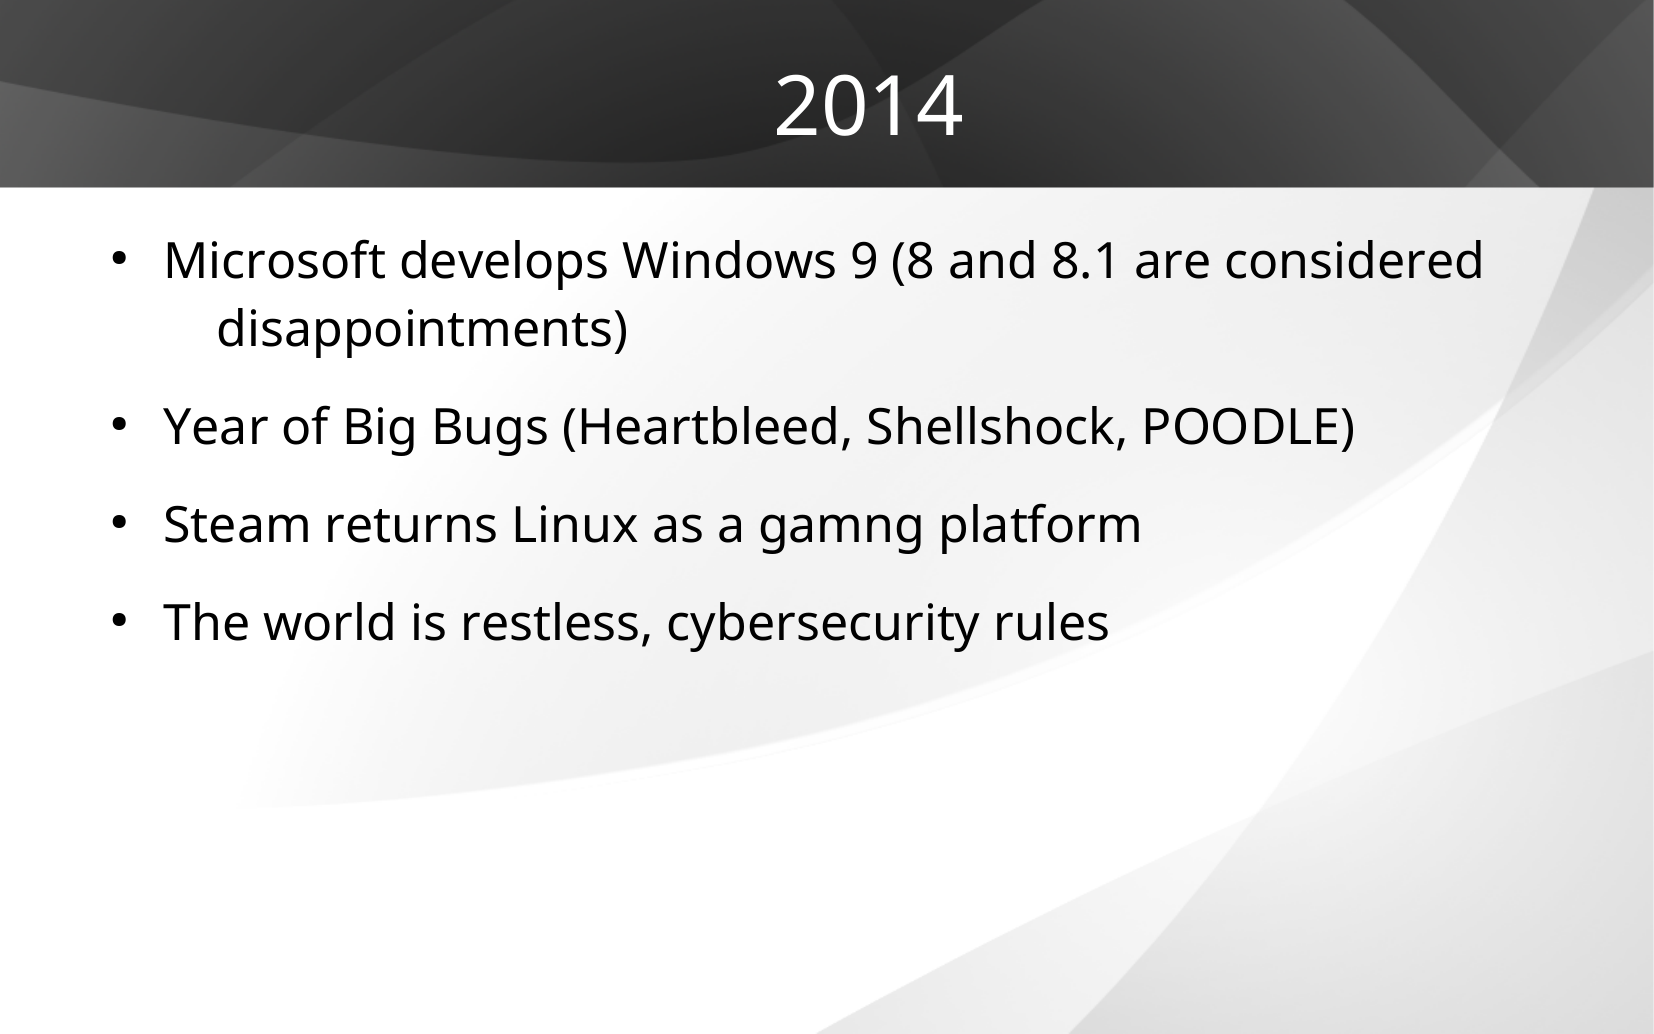

# 2014
Microsoft develops Windows 9 (8 and 8.1 are considered disappointments)
Year of Big Bugs (Heartbleed, Shellshock, POODLE)
Steam returns Linux as a gamng platform
The world is restless, cybersecurity rules